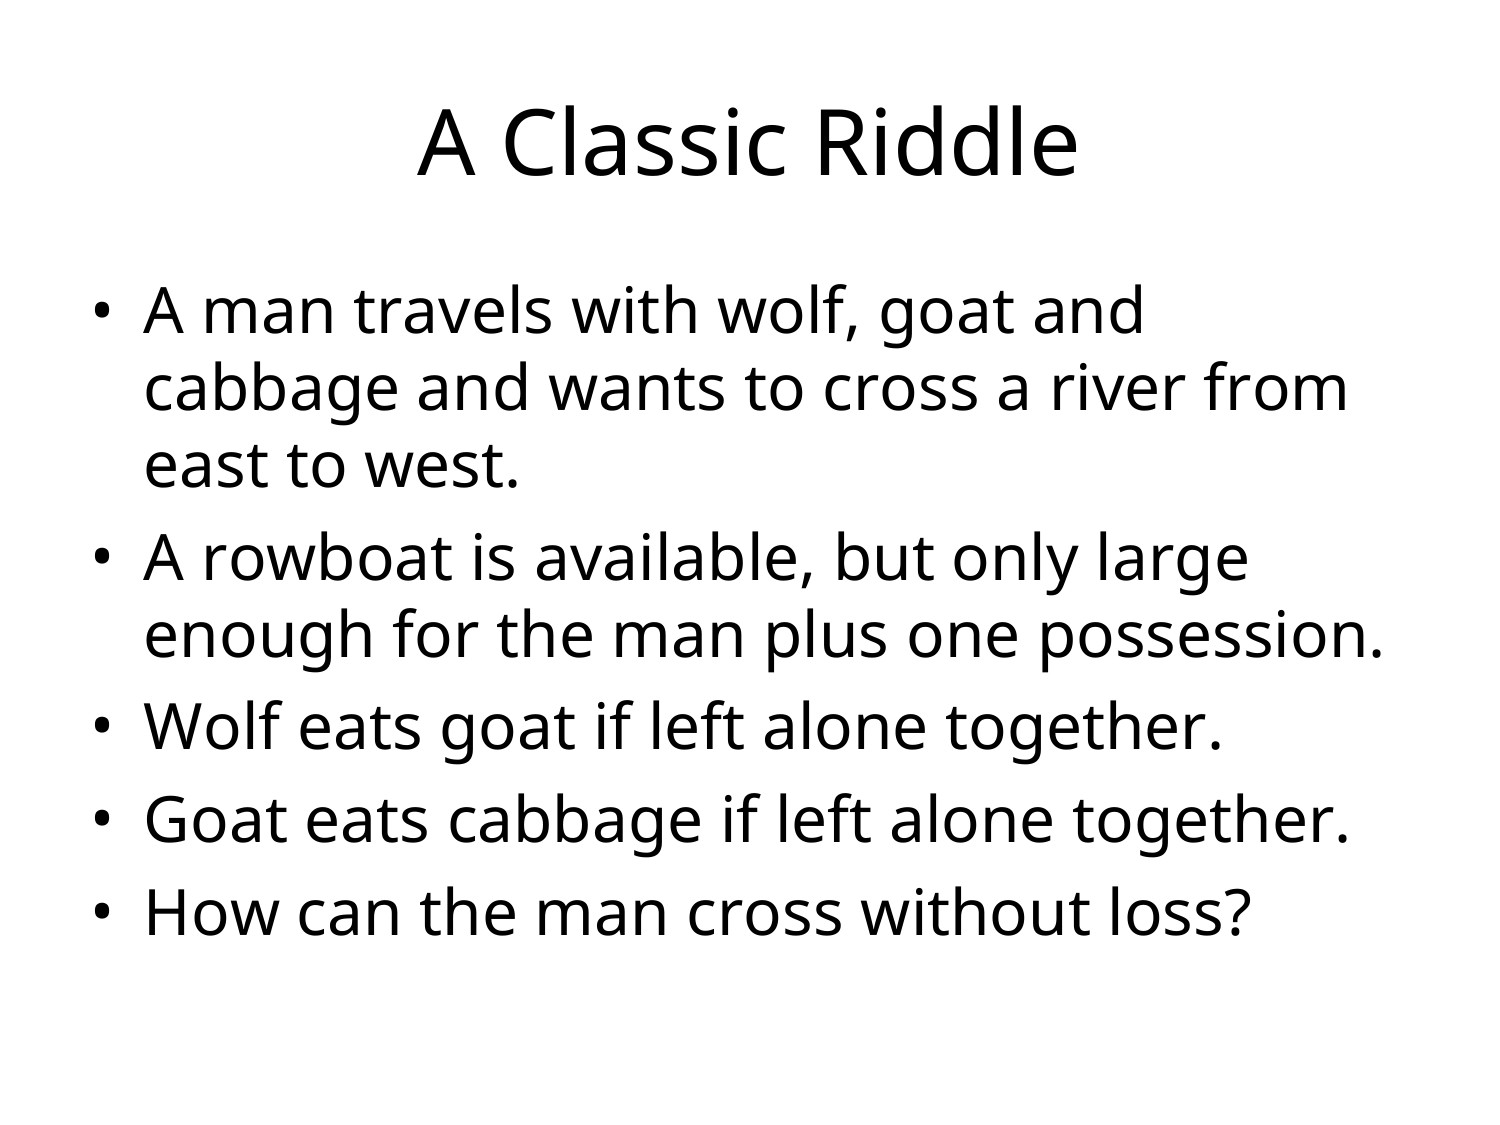

# A Classic Riddle
A man travels with wolf, goat and cabbage and wants to cross a river from east to west.
A rowboat is available, but only large enough for the man plus one possession.
Wolf eats goat if left alone together.
Goat eats cabbage if left alone together.
How can the man cross without loss?